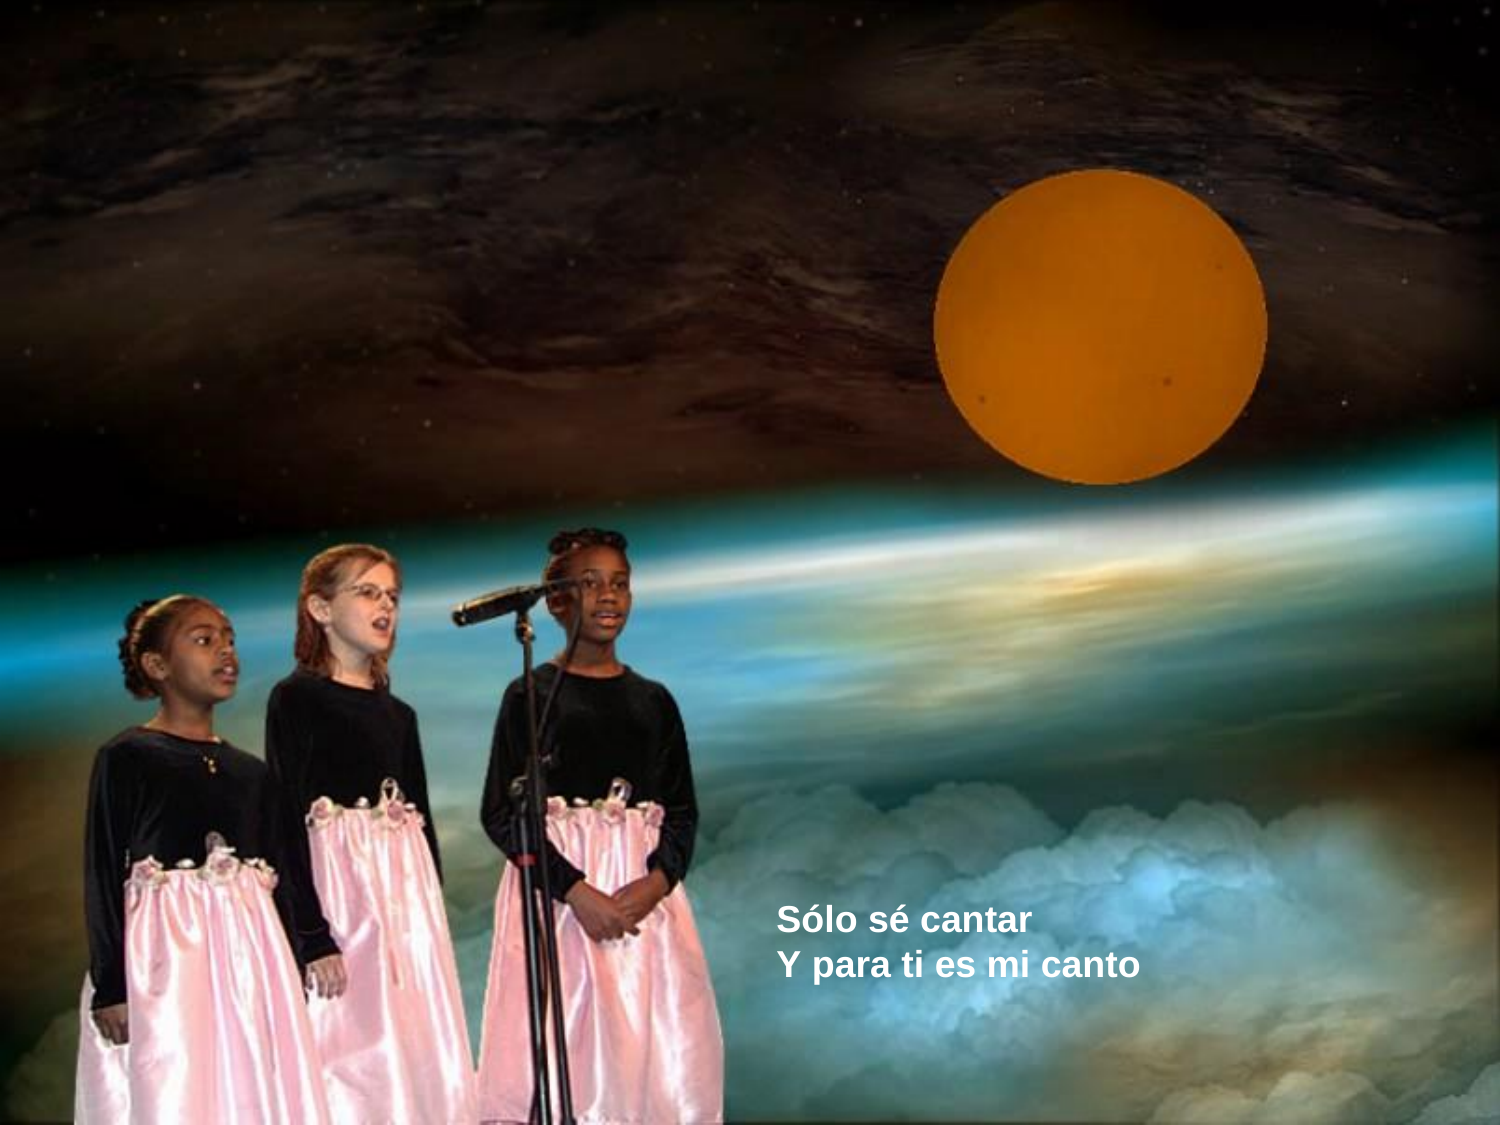

#
Sólo sé cantar
Y para ti es mi canto